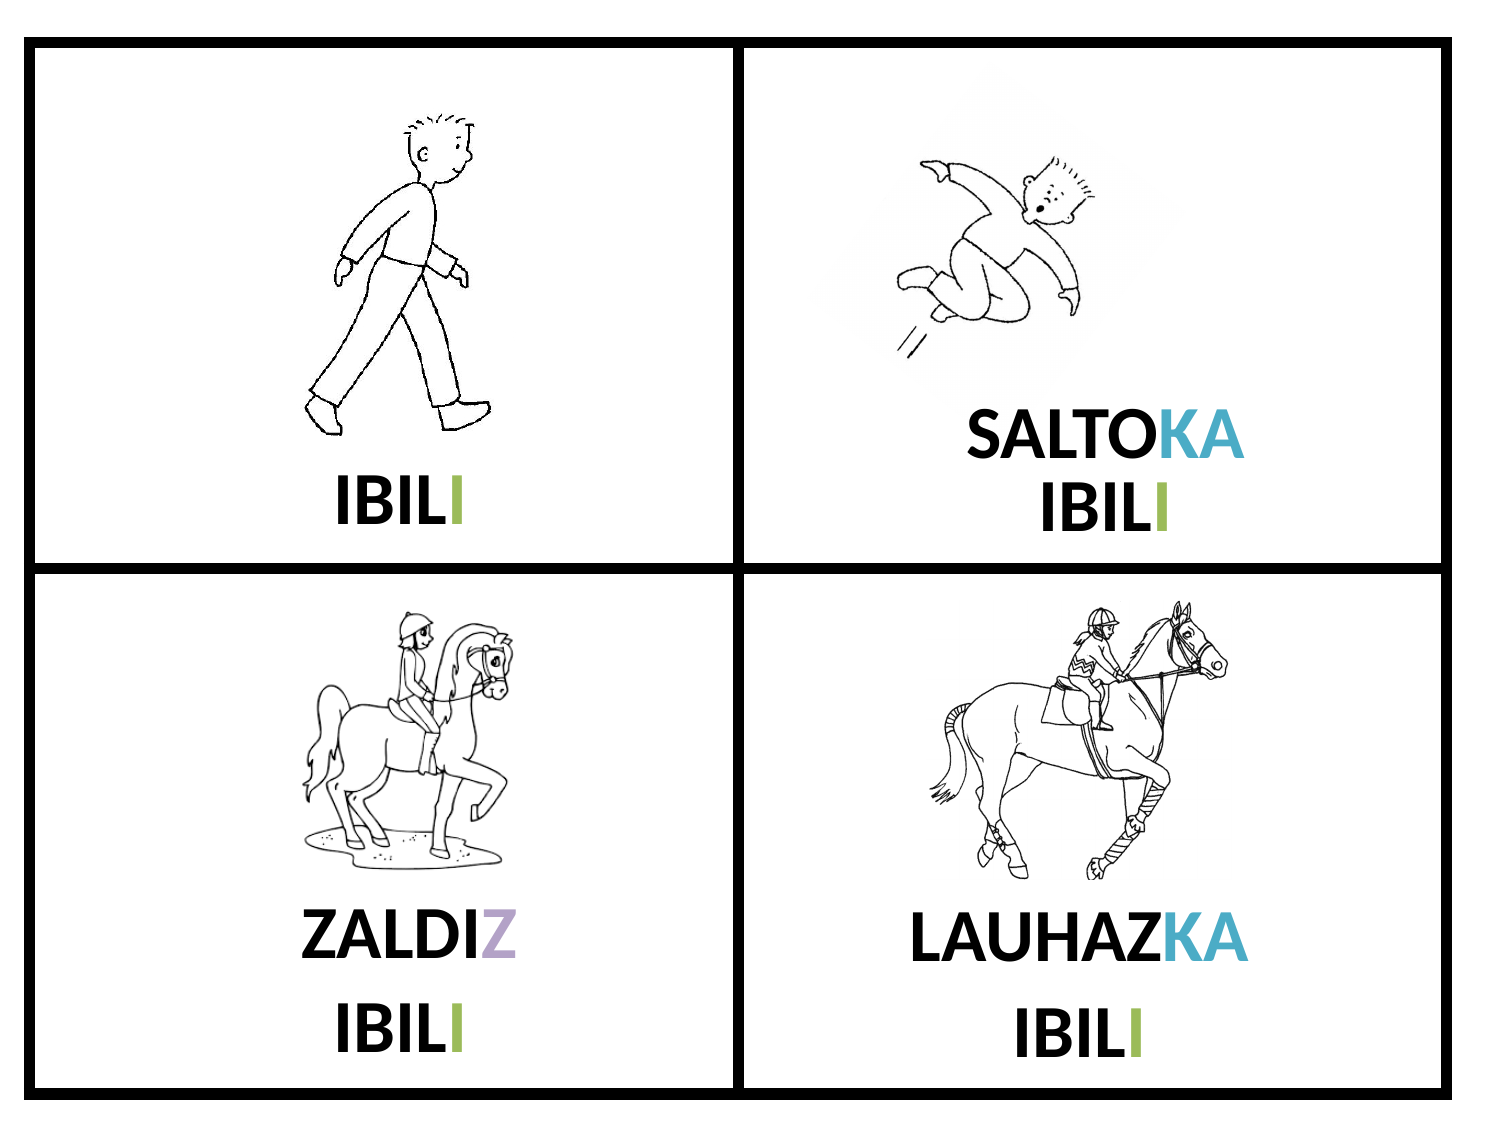

| | |
| --- | --- |
| | |
SALTOKA
IBILI
IBILI
 ZALDIZ
LAUHAZKA
IBILI
IBILI